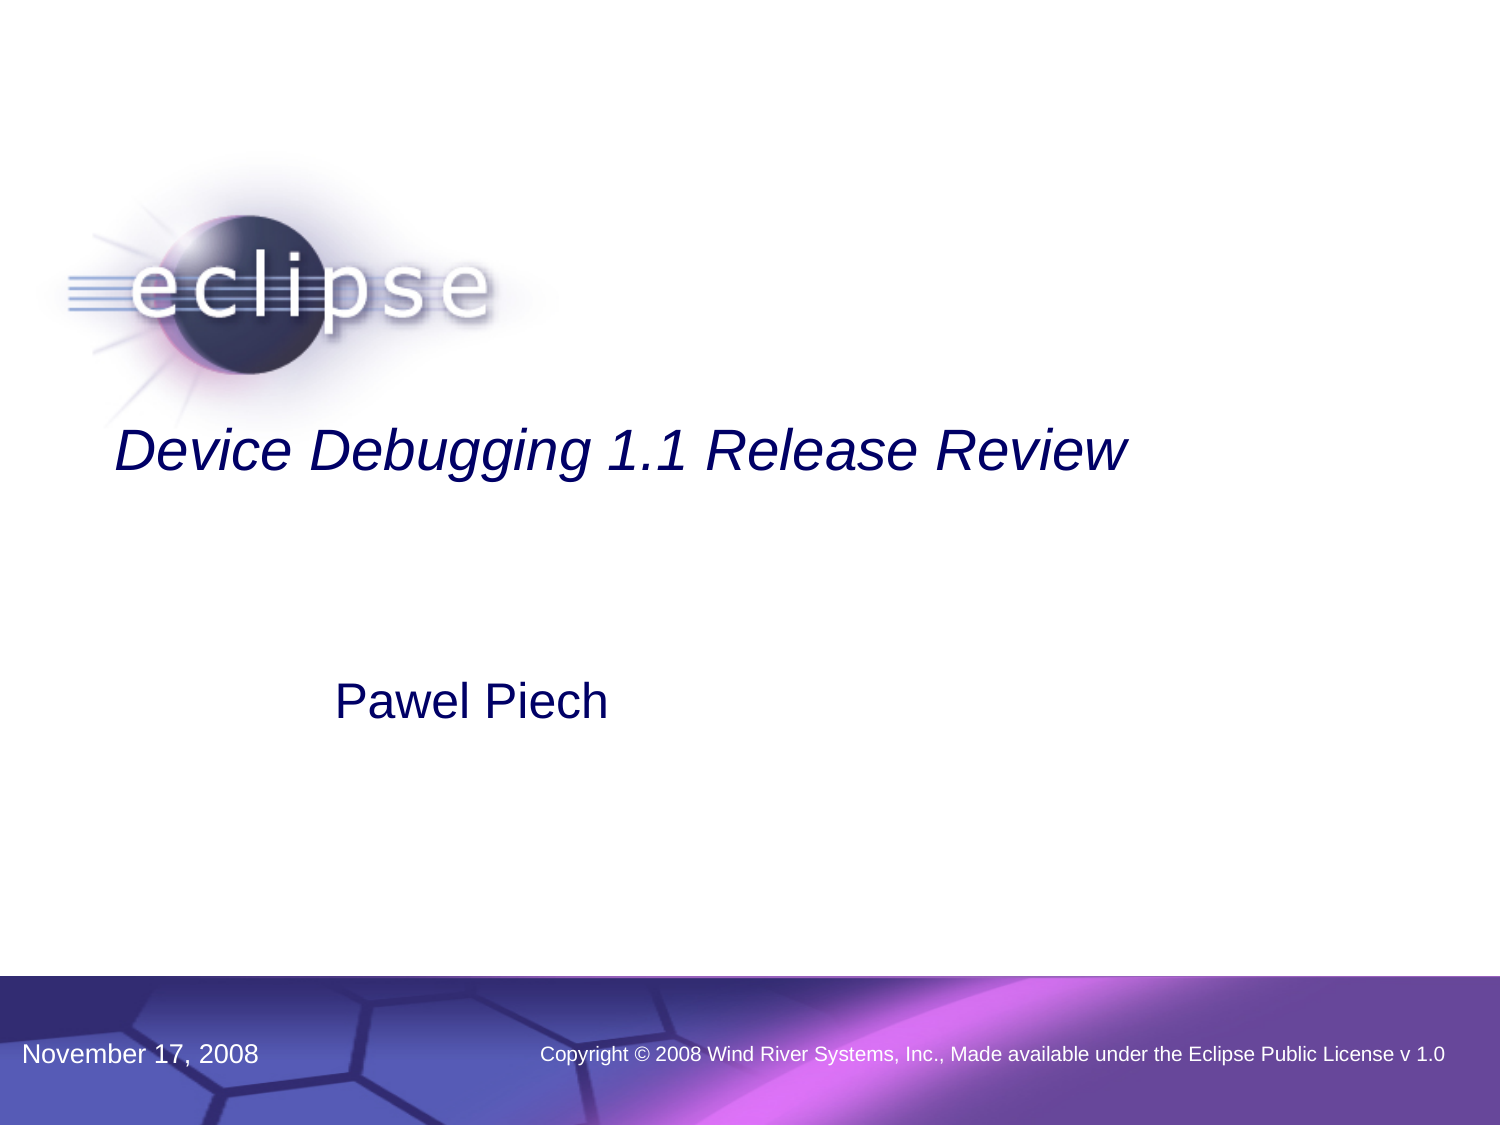

# Device Debugging 1.1 Release Review
Pawel Piech